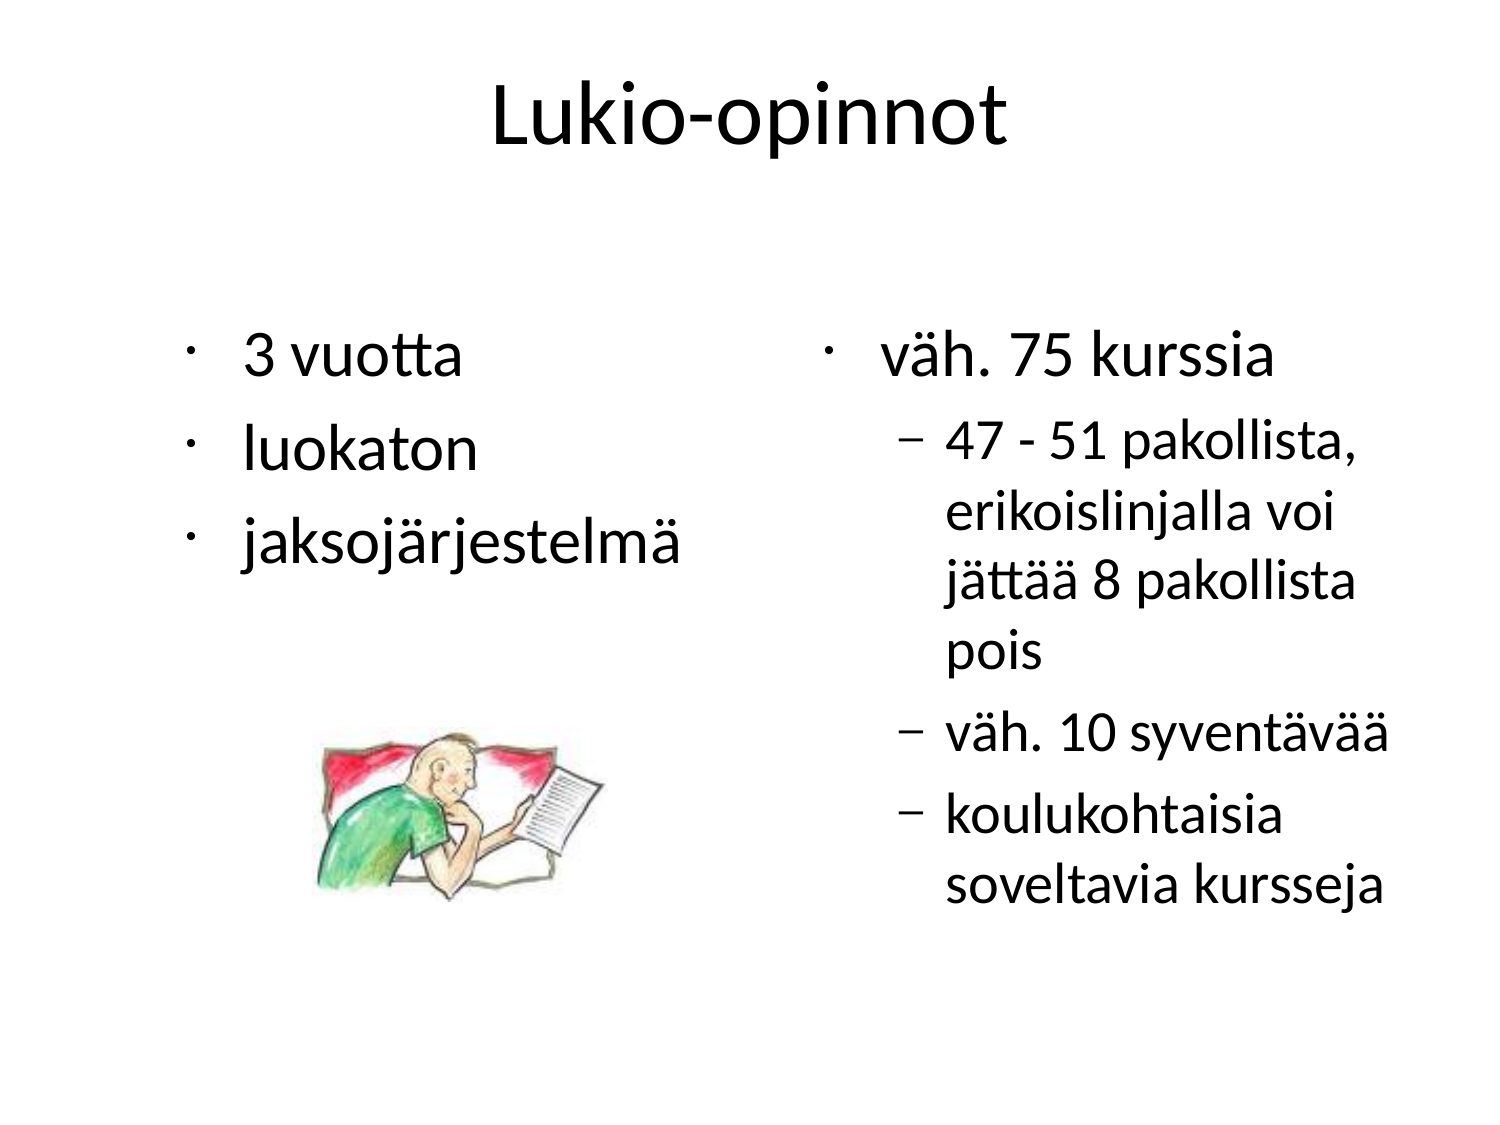

# Lukio-opinnot
3 vuotta
luokaton
jaksojärjestelmä
väh. 75 kurssia
47 - 51 pakollista, erikoislinjalla voi jättää 8 pakollista pois
väh. 10 syventävää
koulukohtaisia soveltavia kursseja